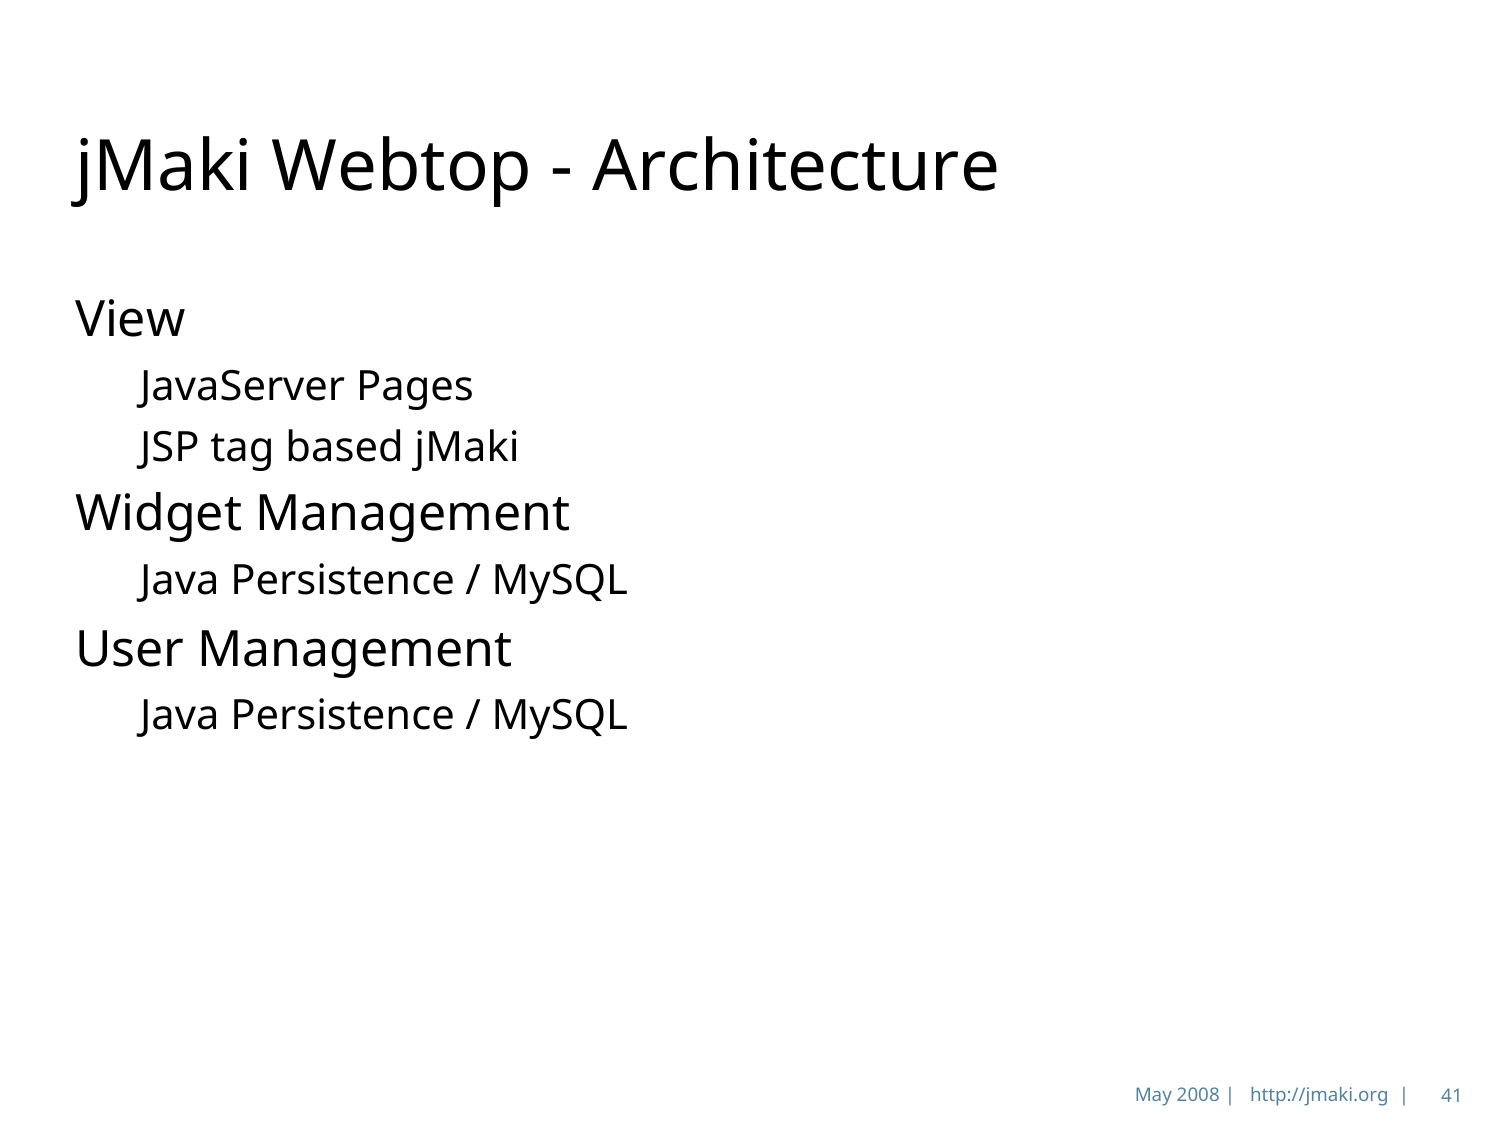

# jMaki Webtop - Architecture
View
JavaServer Pages
JSP tag based jMaki
Widget Management
Java Persistence / MySQL
User Management
Java Persistence / MySQL